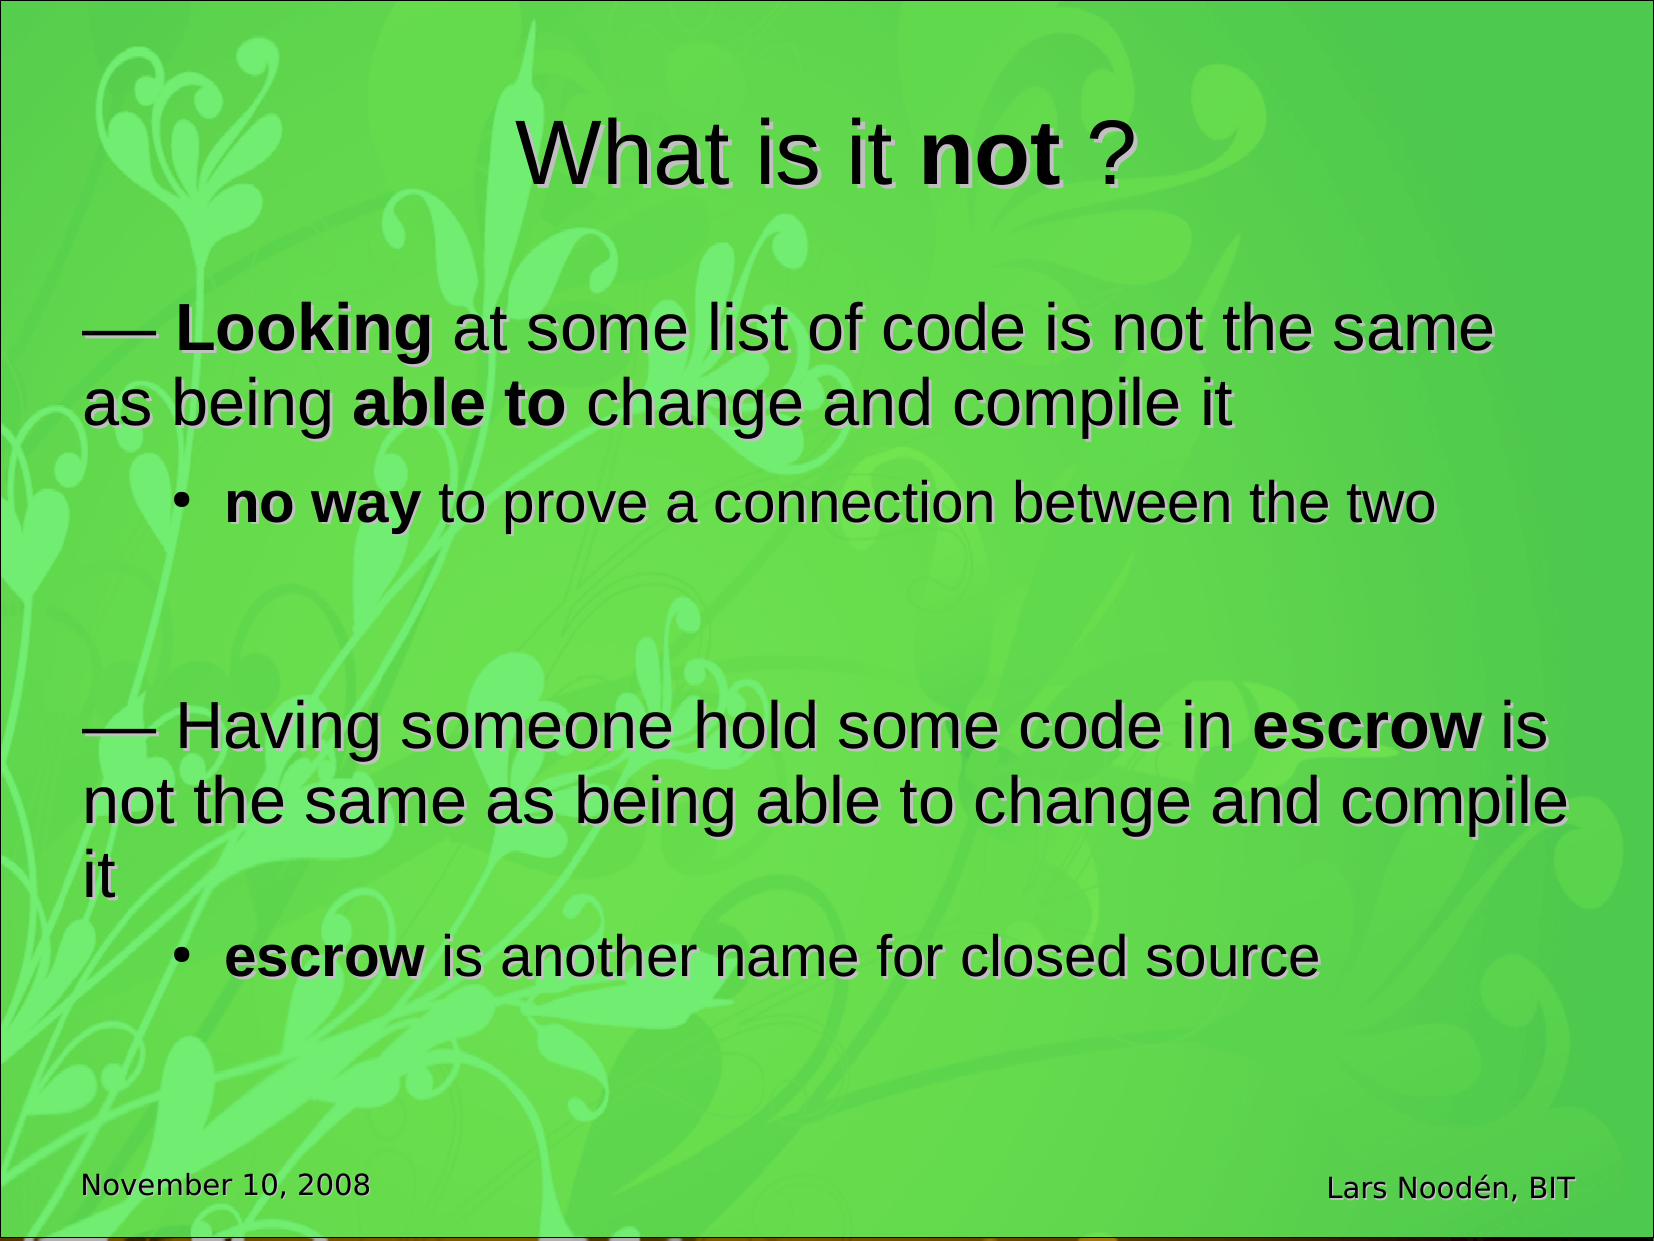

# What is it not ?
–– Looking at some list of code is not the same as being able to change and compile it
no way to prove a connection between the two
–– Having someone hold some code in escrow is not the same as being able to change and compile it
escrow is another name for closed source